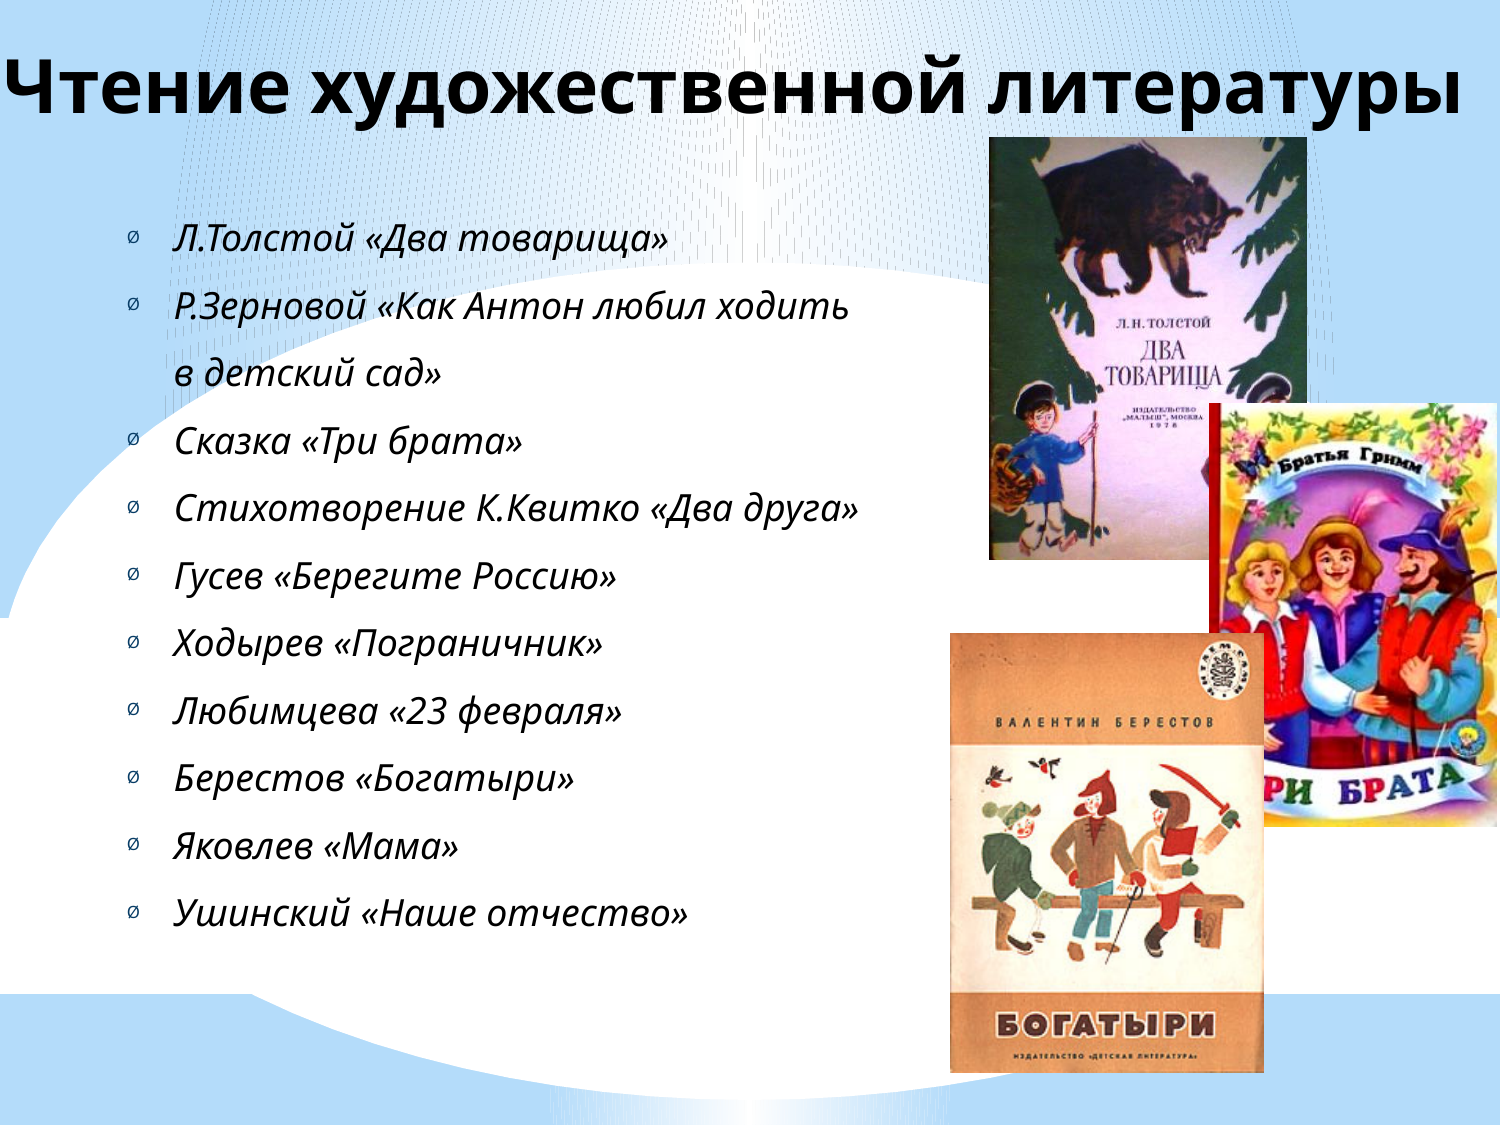

Чтение художественной литературы
Л.Толстой «Два товарища»
Р.Зерновой «Как Антон любил ходить в детский сад»
Сказка «Три брата»
Стихотворение К.Квитко «Два друга»
Гусев «Берегите Россию»
Ходырев «Пограничник»
Любимцева «23 февраля»
Берестов «Богатыри»
Яковлев «Мама»
Ушинский «Наше отчество»